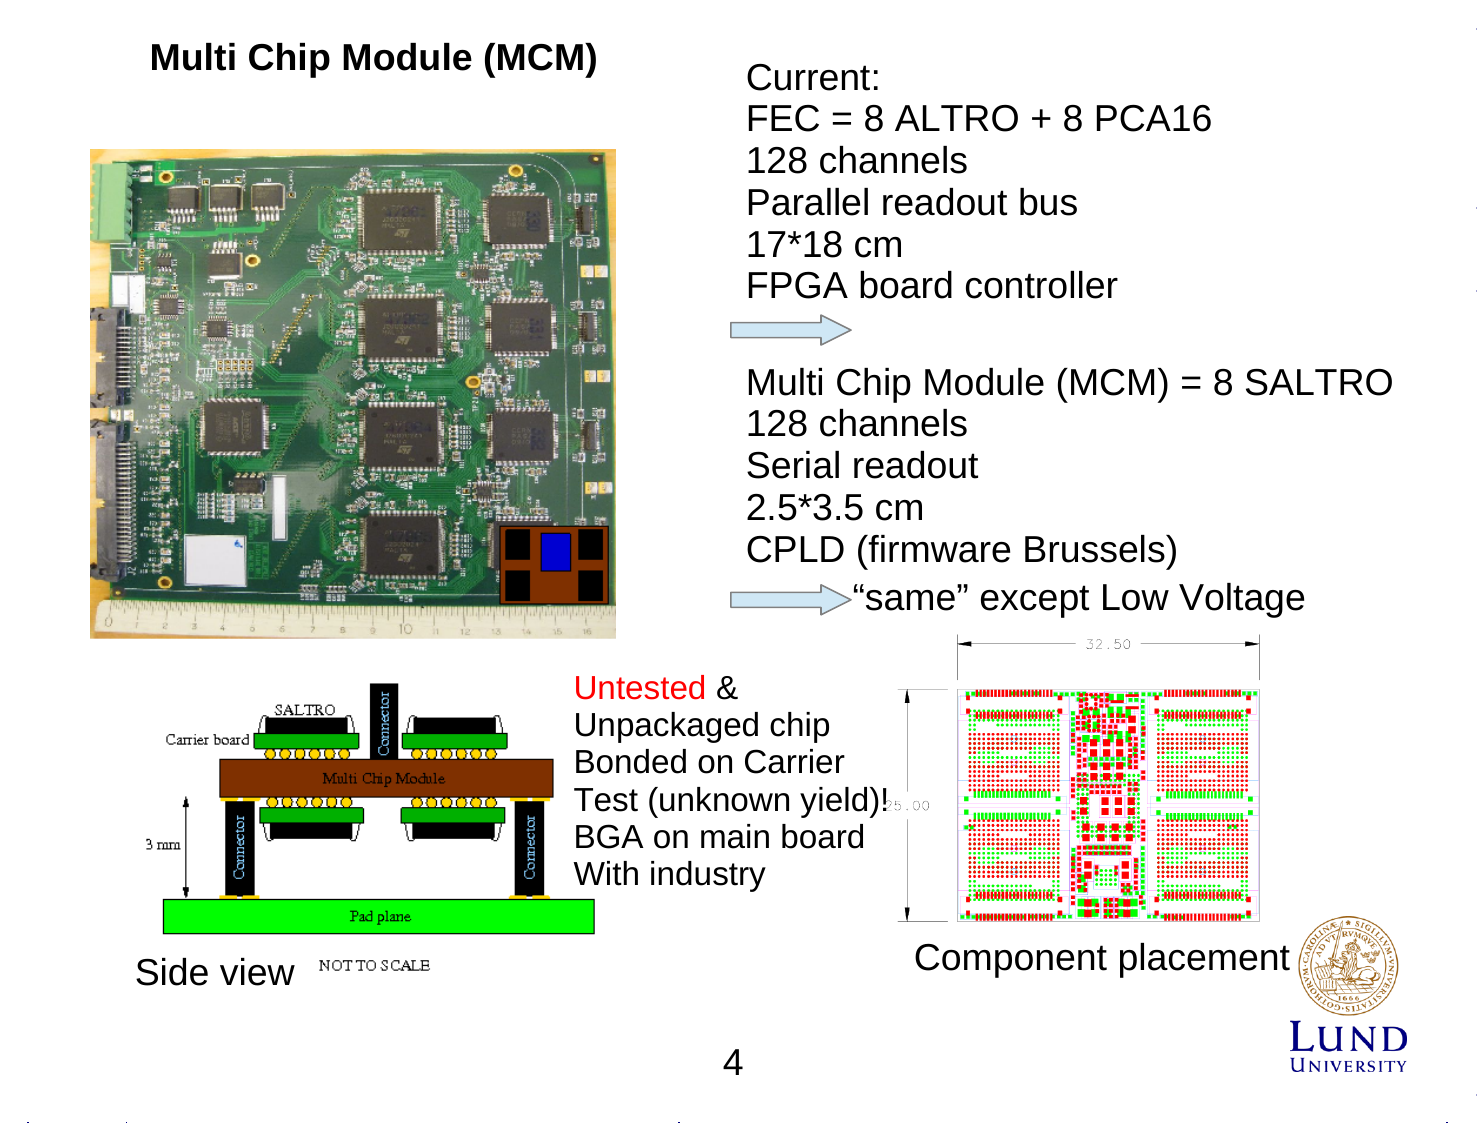

Multi Chip Module (MCM)
Current:
FEC = 8 ALTRO + 8 PCA16
128 channels
Parallel readout bus
17*18 cm
FPGA board controller
Multi Chip Module (MCM) = 8 SALTRO
128 channels
Serial readout
2.5*3.5 cm
CPLD (firmware Brussels)
“same” except Low Voltage
Untested &
Unpackaged chip
Bonded on Carrier
Test (unknown yield)!
BGA on main board
With industry
Component placement
Side view